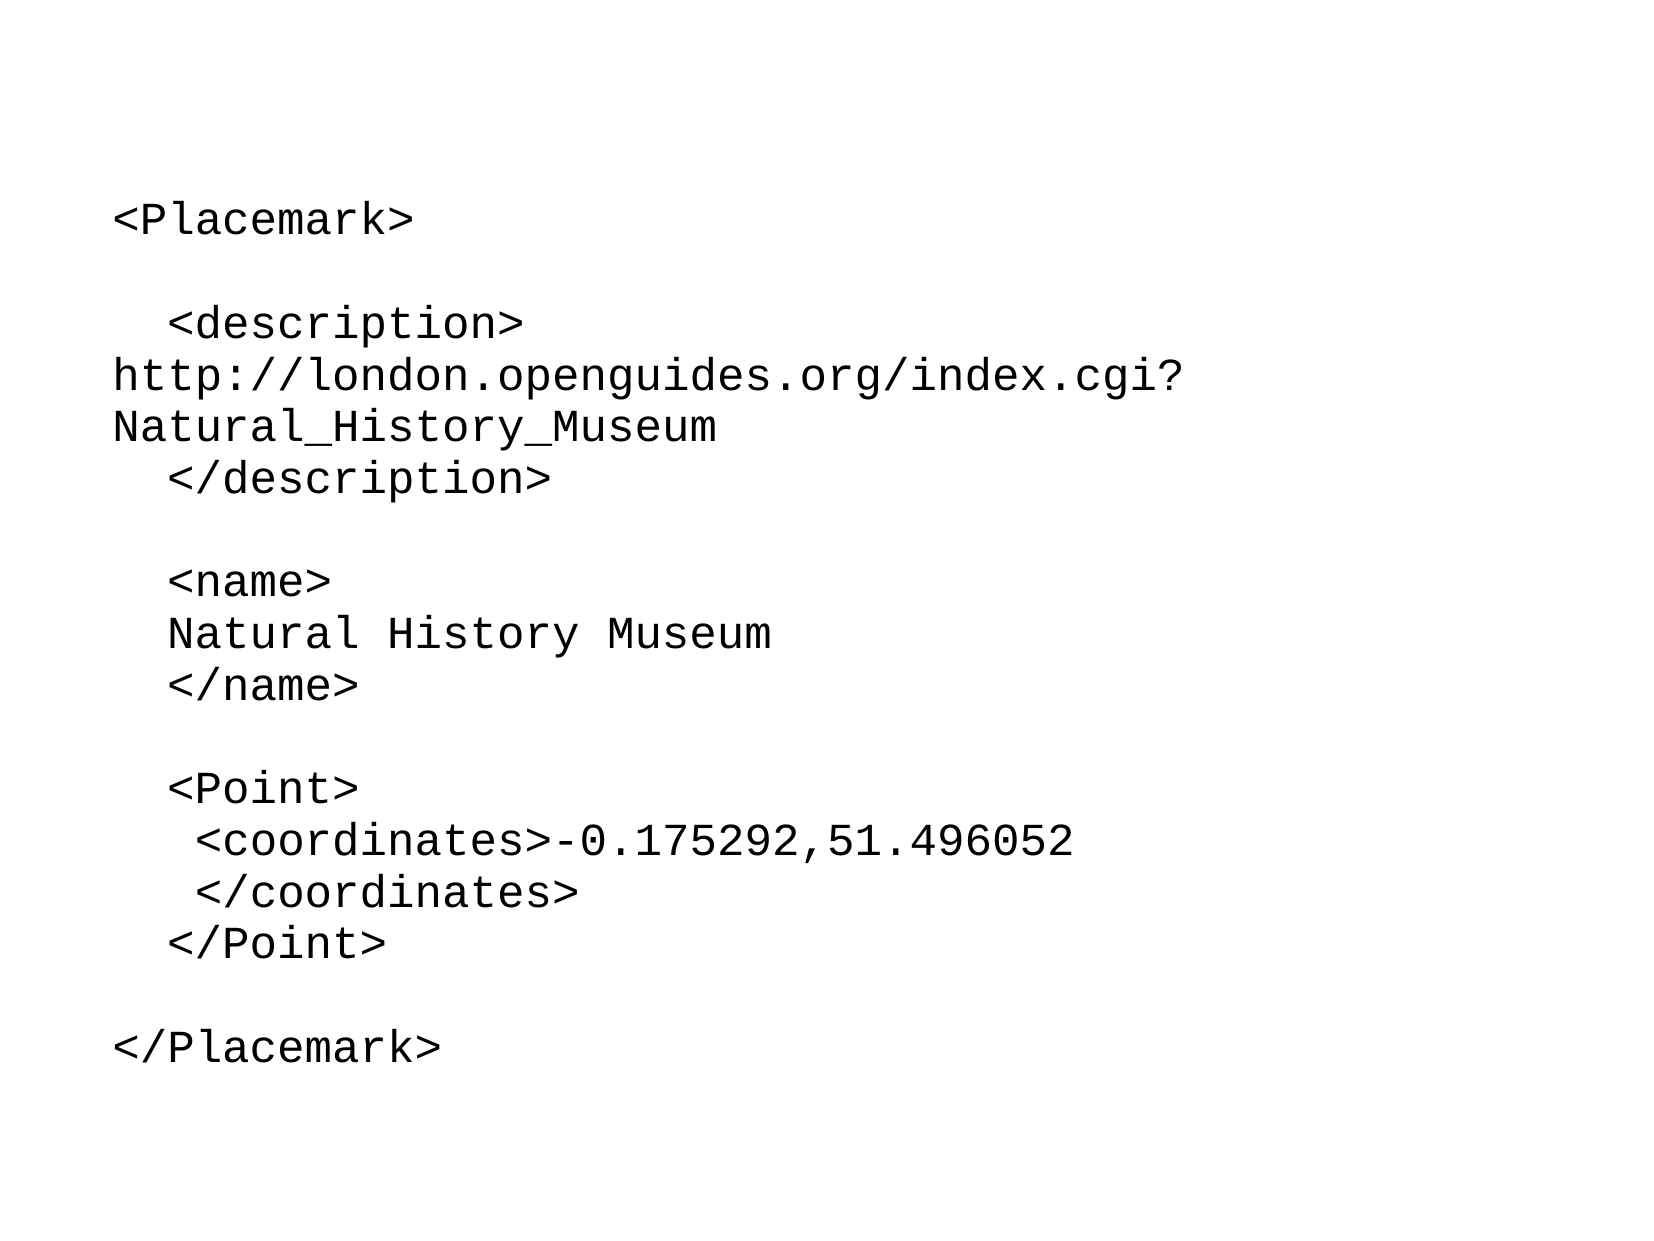

<Placemark>
 <description>
http://london.openguides.org/index.cgi?Natural_History_Museum
 </description>
 <name>
 Natural History Museum
 </name>
 <Point>
 <coordinates>-0.175292,51.496052
 </coordinates>
 </Point>
</Placemark>